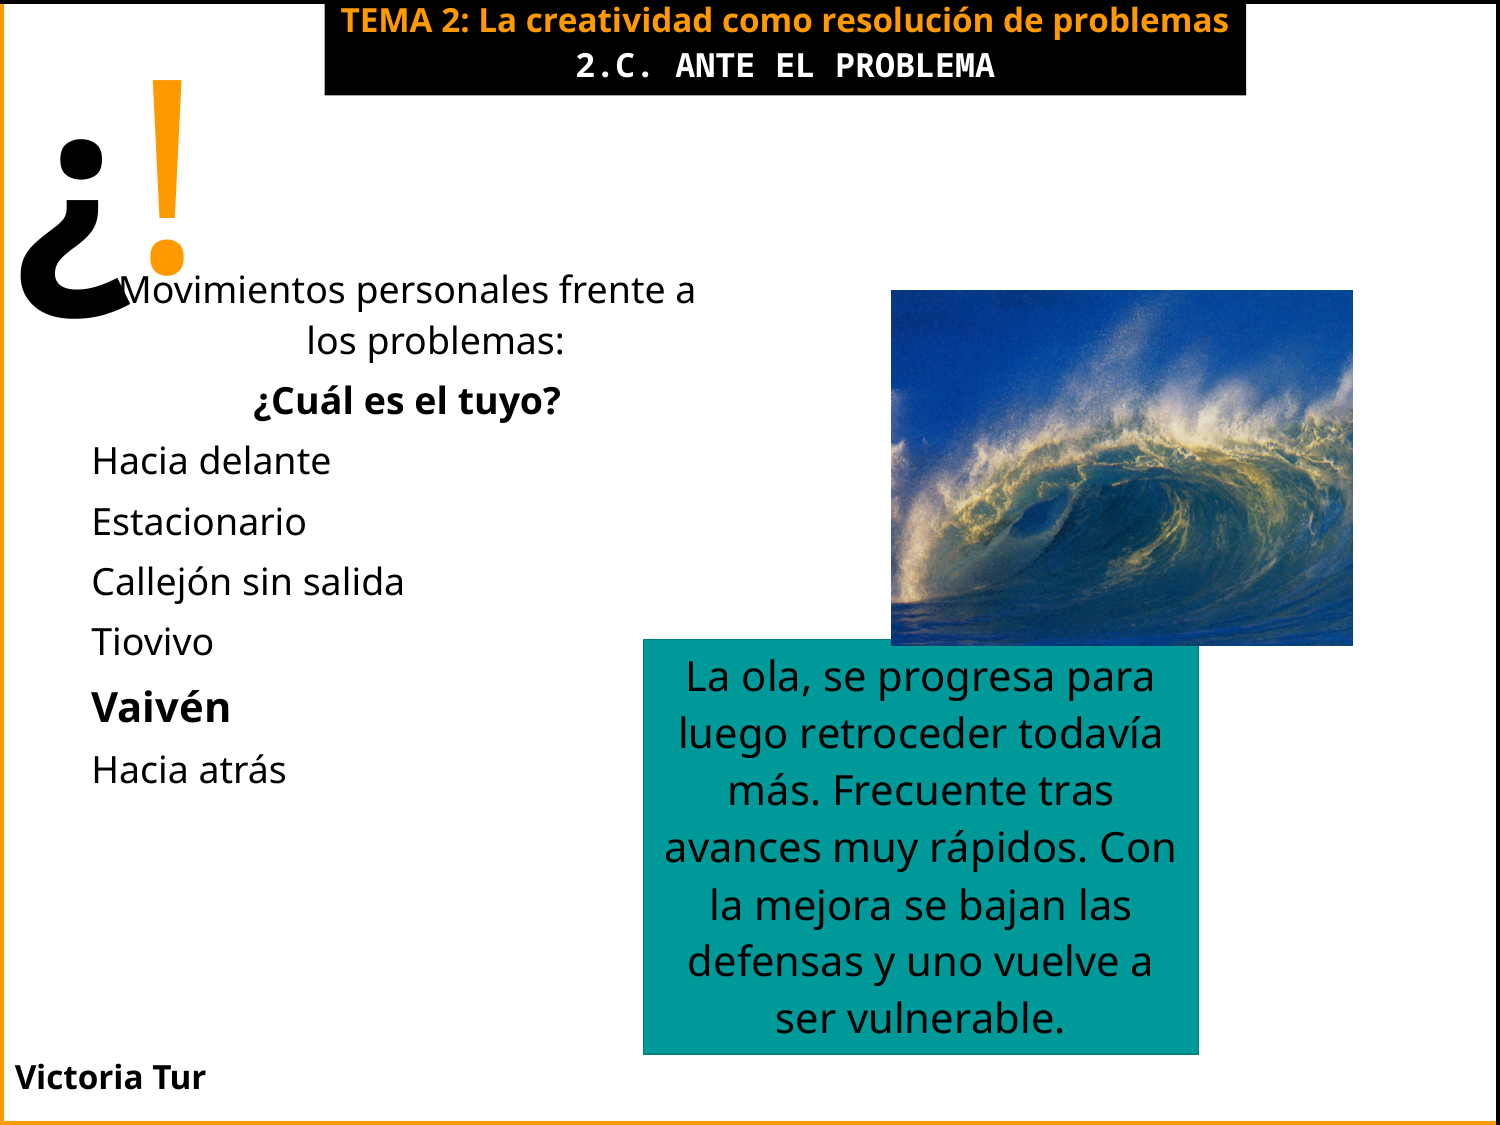

# Movimientos personales frente a los problemas:
¿Cuál es el tuyo?
Hacia delante
Estacionario
Callejón sin salida
Tiovivo
Vaivén
Hacia atrás
La ola, se progresa para luego retroceder todavía más. Frecuente tras avances muy rápidos. Con la mejora se bajan las defensas y uno vuelve a ser vulnerable.